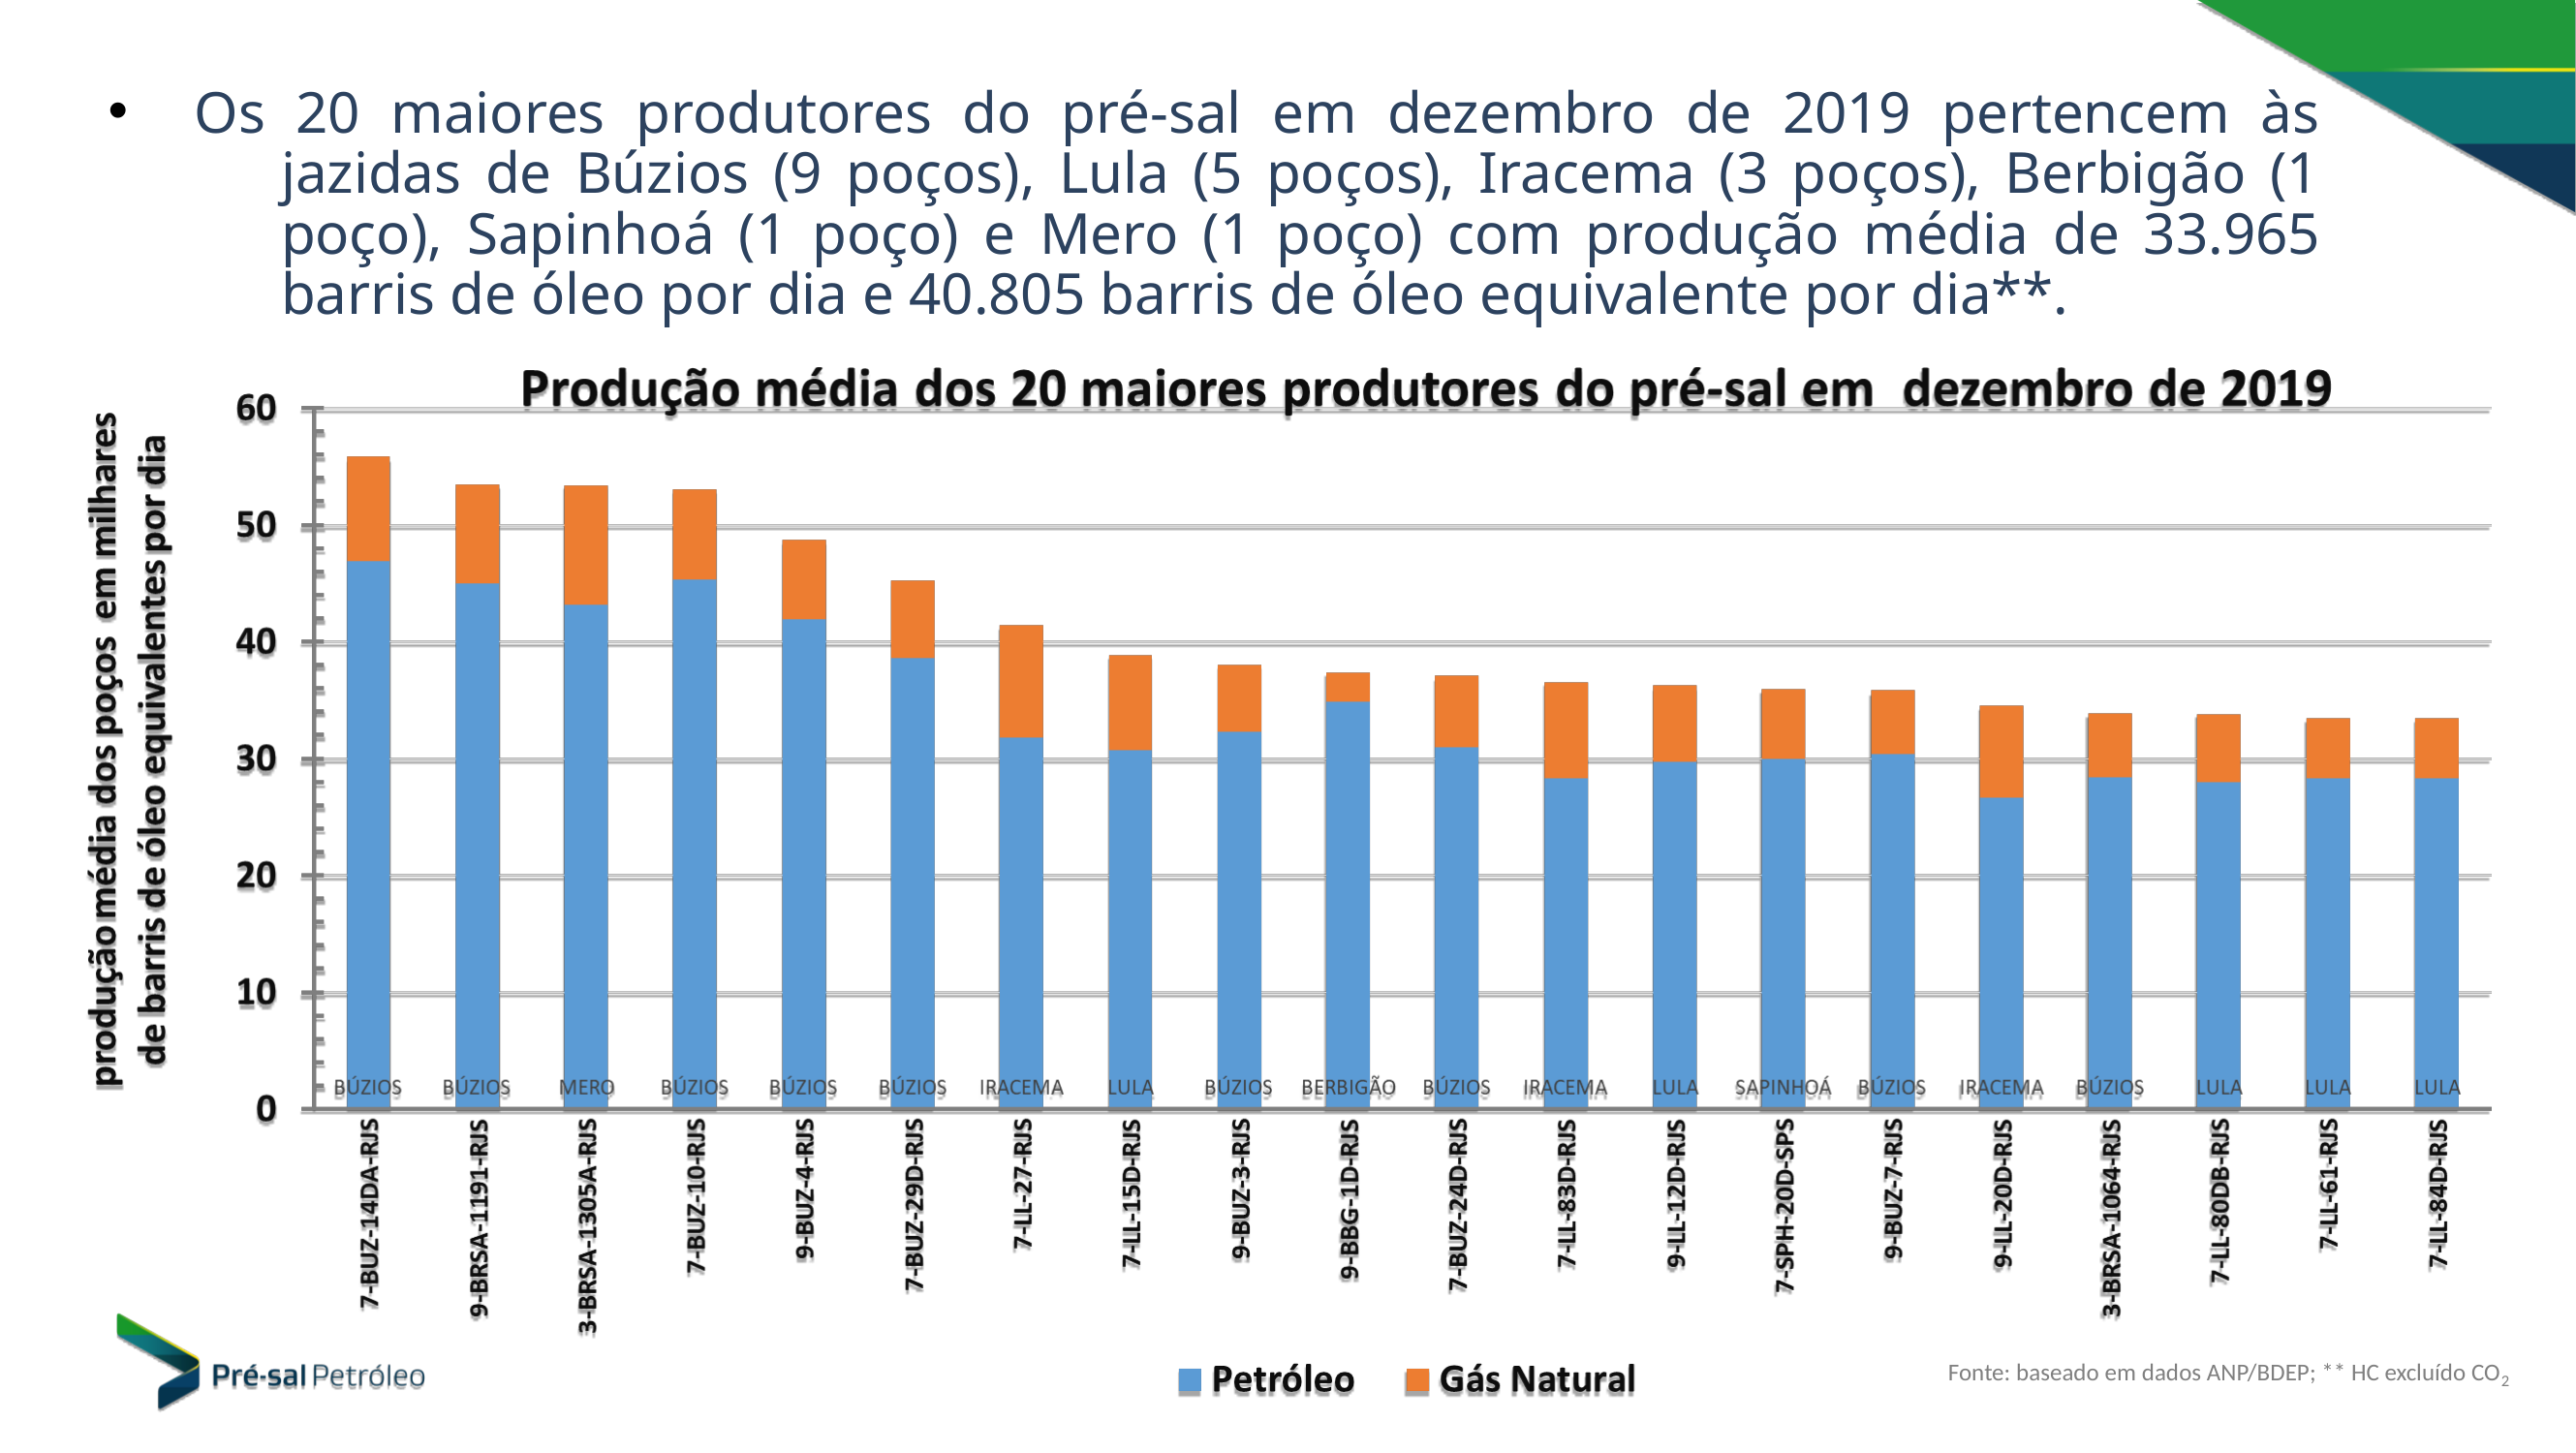

Os 20 maiores produtores do pré-sal em dezembro de 2019 pertencem às jazidas de Búzios (9 poços), Lula (5 poços), Iracema (3 poços), Berbigão (1 poço), Sapinhoá (1 poço) e Mero (1 poço) com produção média de 33.965 barris de óleo por dia e 40.805 barris de óleo equivalente por dia**.
Fonte: baseado em dados ANP/BDEP; ** HC excluído CO2